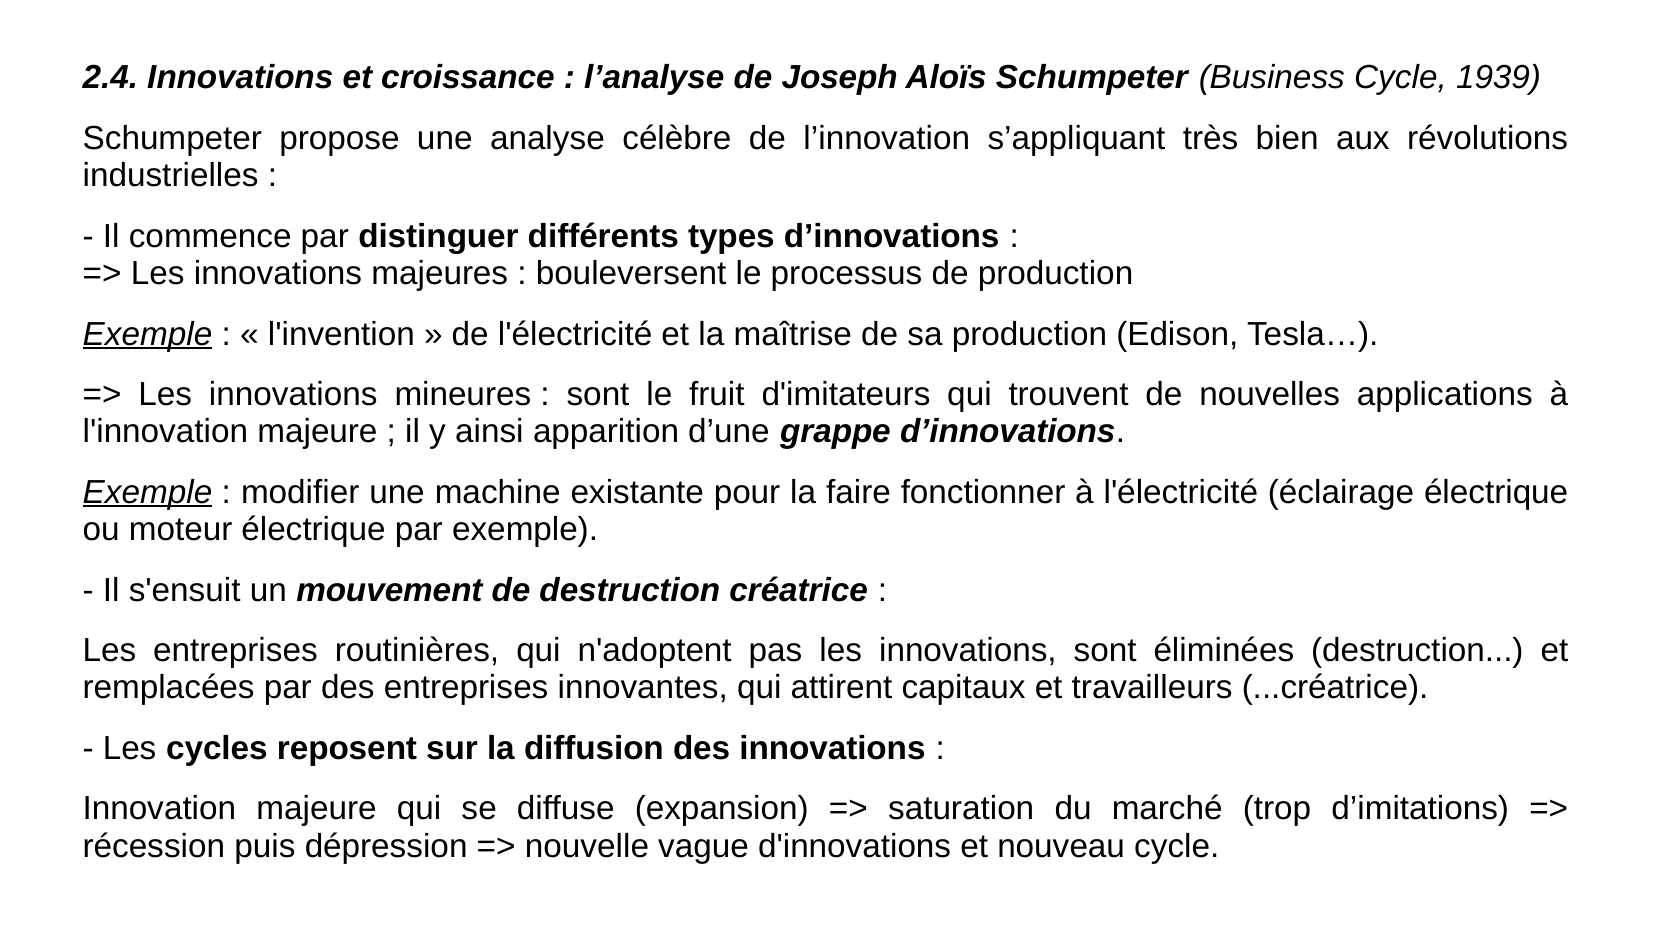

# 2.4. Innovations et croissance : l’analyse de Joseph Aloïs Schumpeter (Business Cycle, 1939)
Schumpeter propose une analyse célèbre de l’innovation s’appliquant très bien aux révolutions industrielles :
- Il commence par distinguer différents types d’innovations :
=> Les innovations majeures : bouleversent le processus de production
Exemple : « l'invention » de l'électricité et la maîtrise de sa production (Edison, Tesla…).
=> Les innovations mineures : sont le fruit d'imitateurs qui trouvent de nouvelles applications à l'innovation majeure ; il y ainsi apparition d’une grappe d’innovations.
Exemple : modifier une machine existante pour la faire fonctionner à l'électricité (éclairage électrique ou moteur électrique par exemple).
- Il s'ensuit un mouvement de destruction créatrice :
Les entreprises routinières, qui n'adoptent pas les innovations, sont éliminées (destruction...) et remplacées par des entreprises innovantes, qui attirent capitaux et travailleurs (...créatrice).
- Les cycles reposent sur la diffusion des innovations :
Innovation majeure qui se diffuse (expansion) => saturation du marché (trop d’imitations) => récession puis dépression => nouvelle vague d'innovations et nouveau cycle.